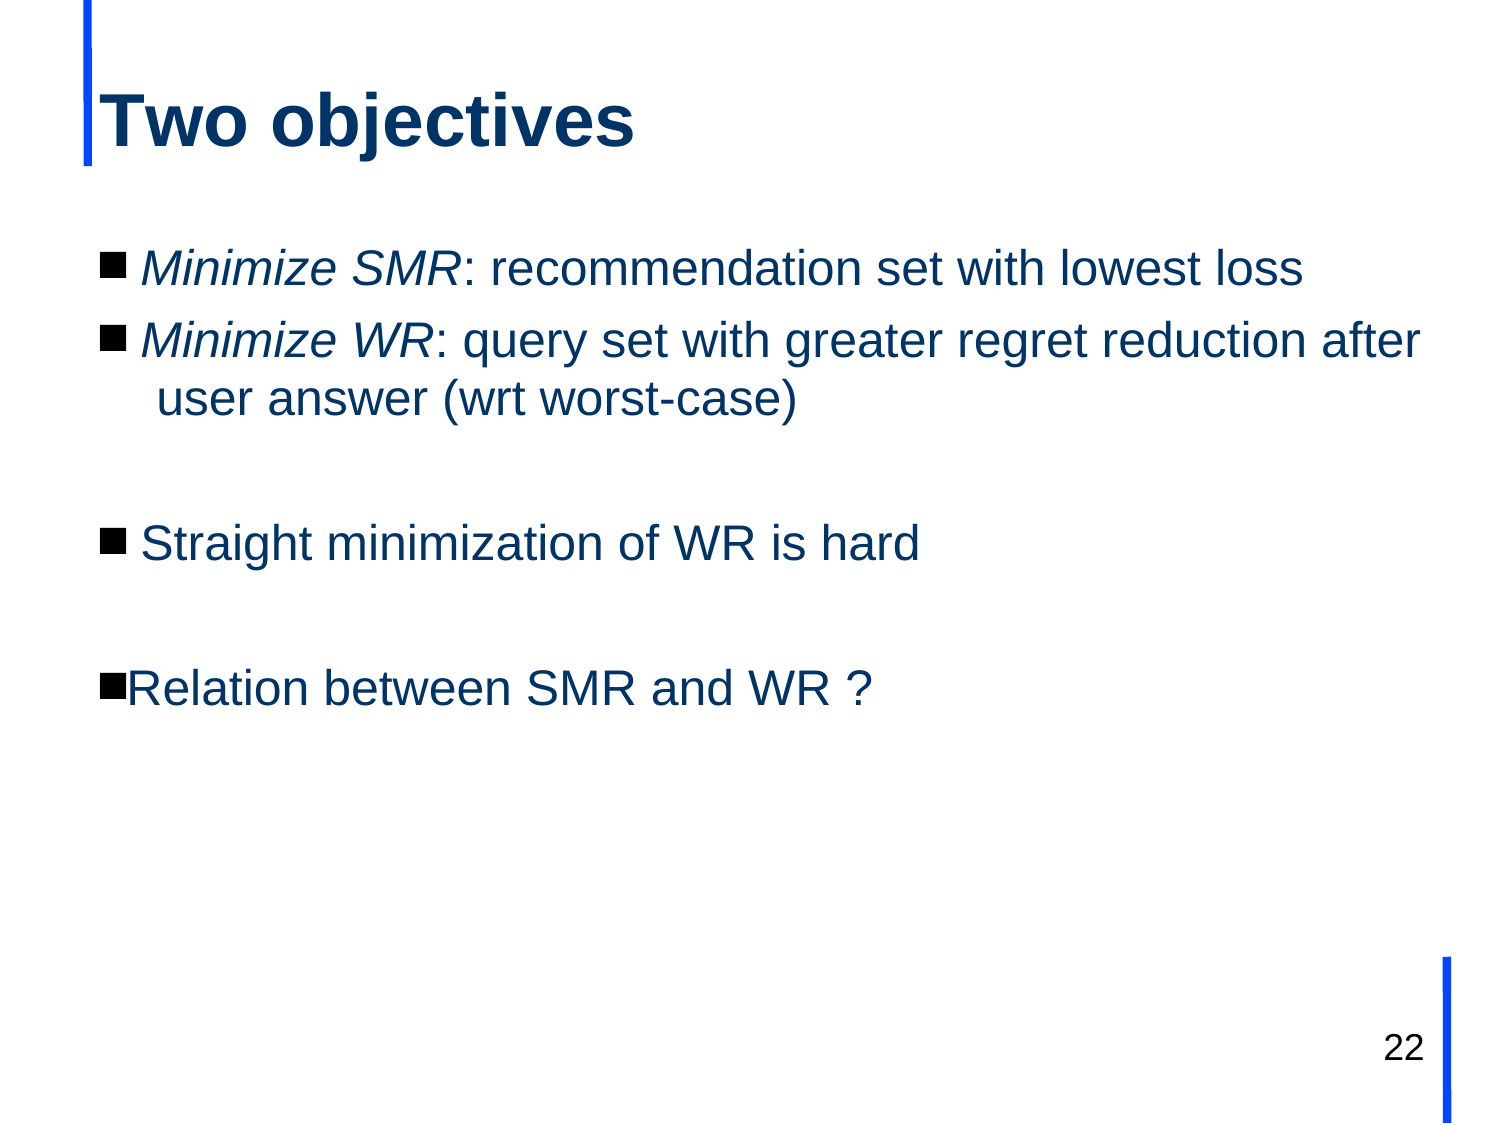

# Two objectives
 Minimize SMR: recommendation set with lowest loss
 Minimize WR: query set with greater regret reduction after user answer (wrt worst-case)
 Straight minimization of WR is hard
Relation between SMR and WR ?
22